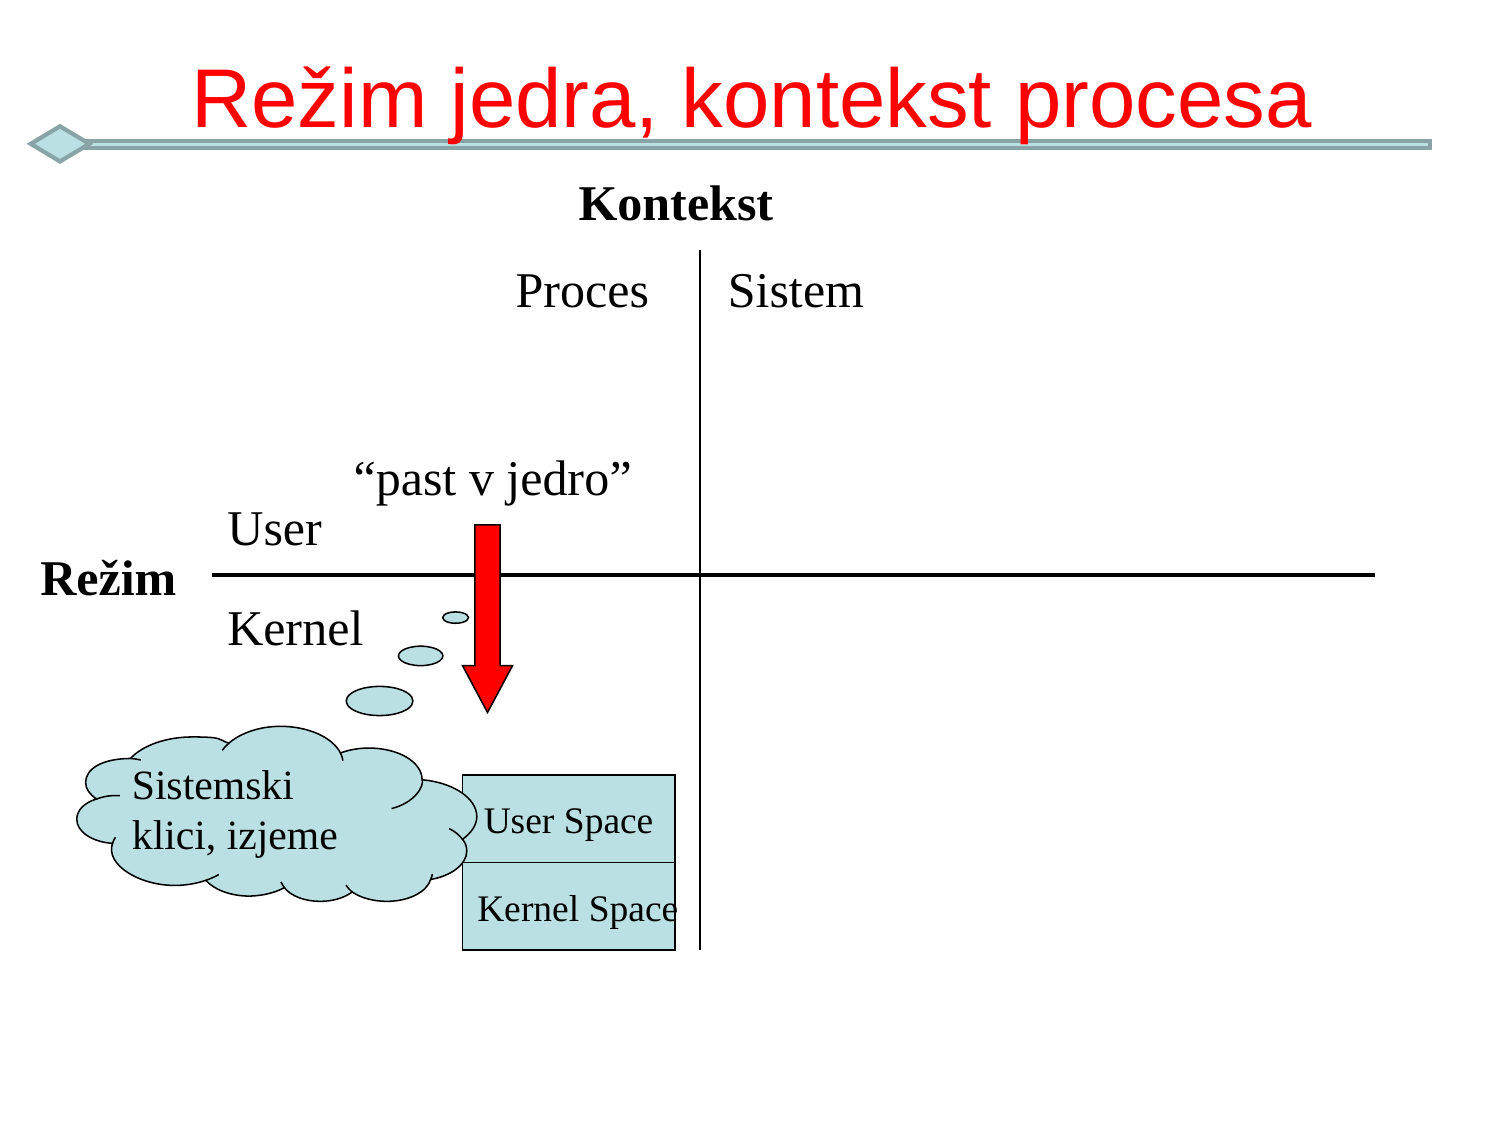

# Režim jedra, kontekst procesa
Kontekst
Proces
Sistem
“past v jedro”
User
Režim
Kernel
Sistemski klici, izjeme
User Space
Kernel Space